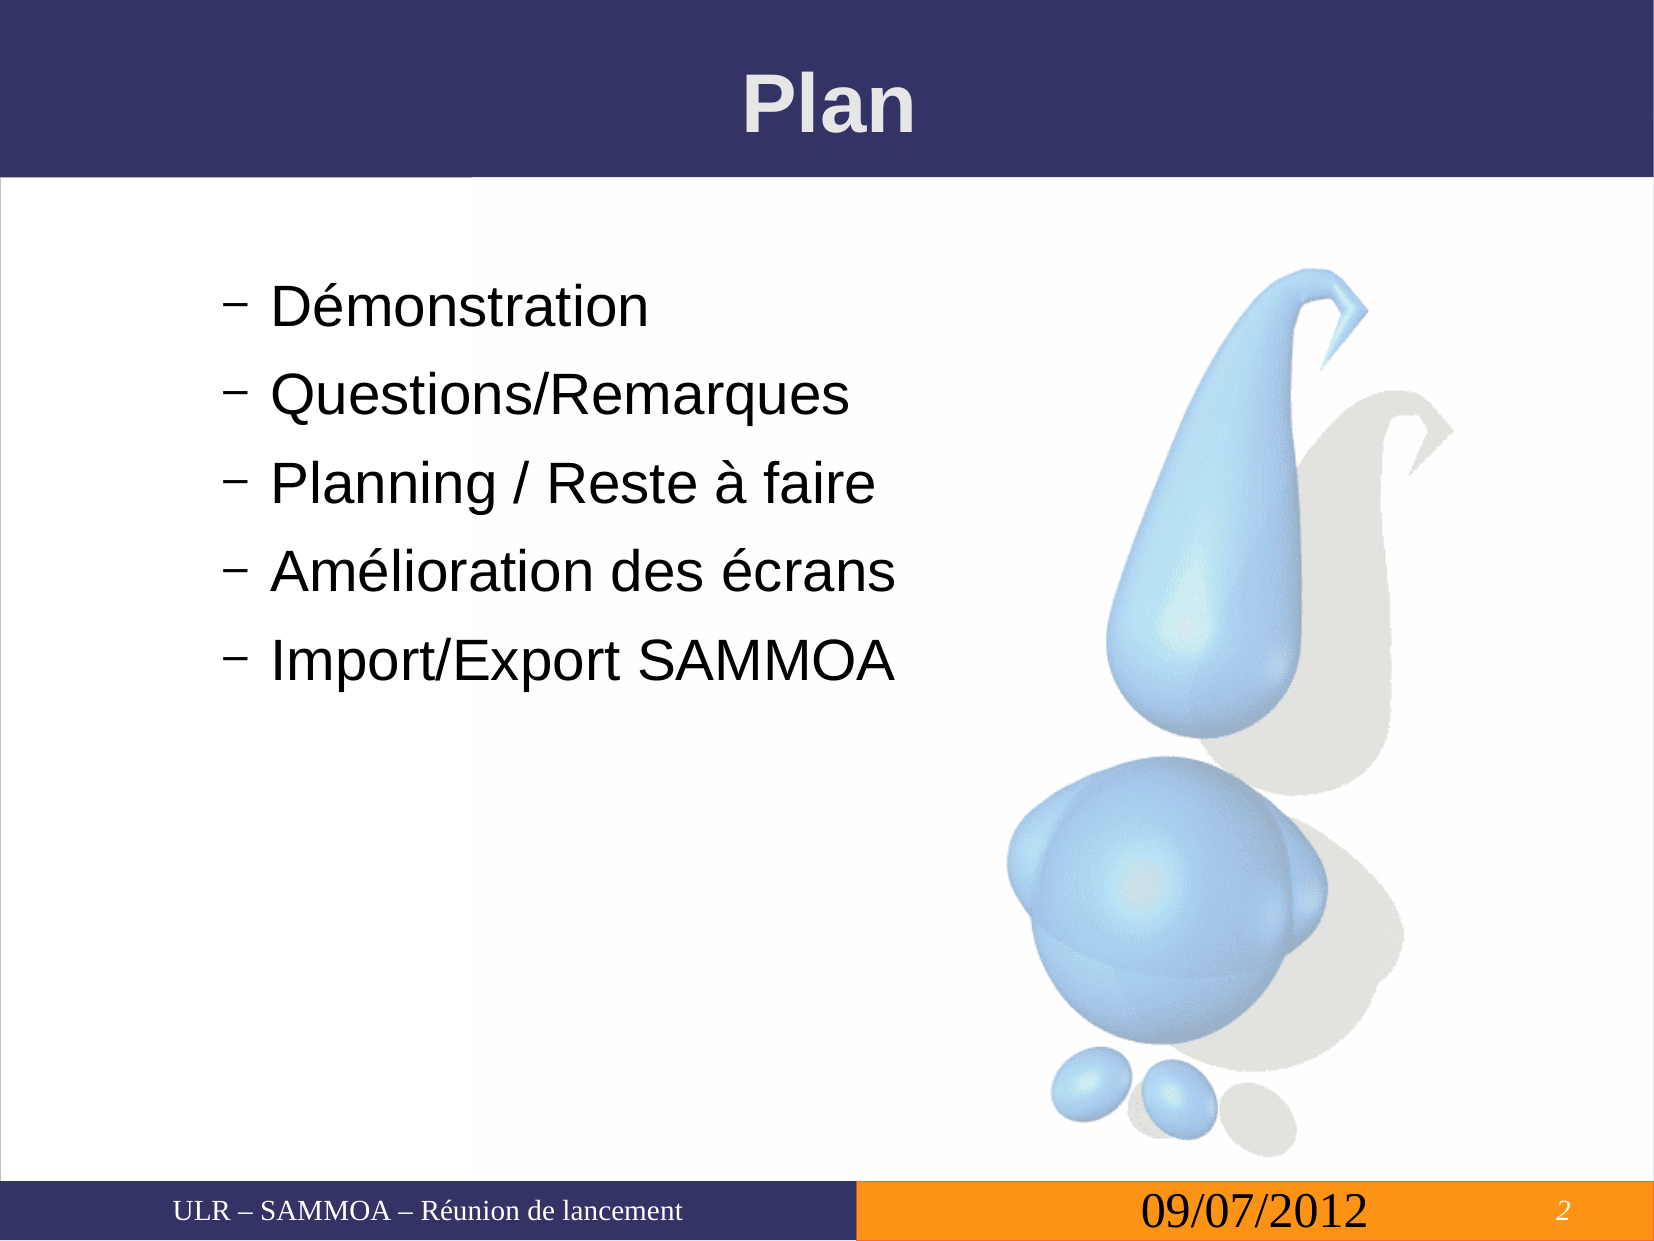

# Plan
Démonstration
Questions/Remarques
Planning / Reste à faire
Amélioration des écrans
Import/Export SAMMOA
2